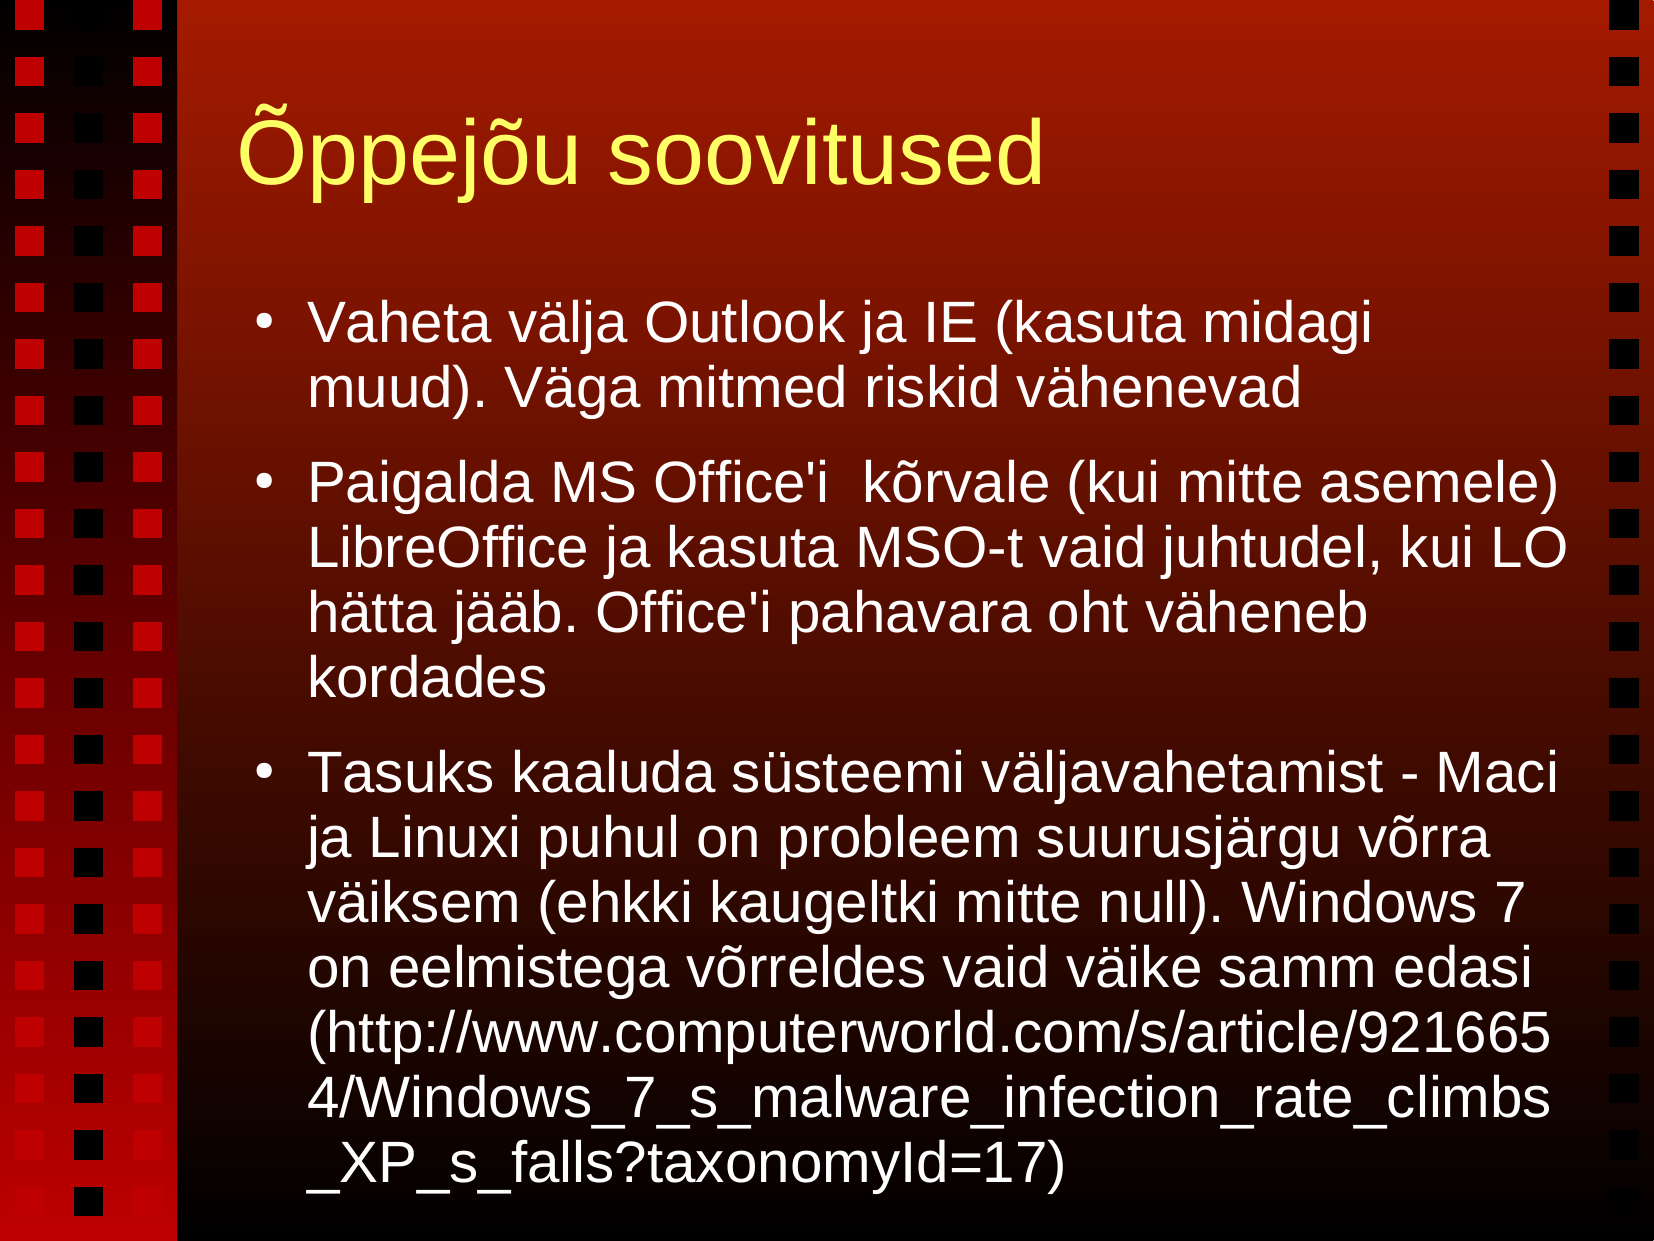

# Õppejõu soovitused
Vaheta välja Outlook ja IE (kasuta midagi muud). Väga mitmed riskid vähenevad
Paigalda MS Office'i kõrvale (kui mitte asemele) LibreOffice ja kasuta MSO-t vaid juhtudel, kui LO hätta jääb. Office'i pahavara oht väheneb kordades
Tasuks kaaluda süsteemi väljavahetamist - Maci ja Linuxi puhul on probleem suurusjärgu võrra väiksem (ehkki kaugeltki mitte null). Windows 7 on eelmistega võrreldes vaid väike samm edasi (http://www.computerworld.com/s/article/9216654/Windows_7_s_malware_infection_rate_climbs_XP_s_falls?taxonomyId=17)